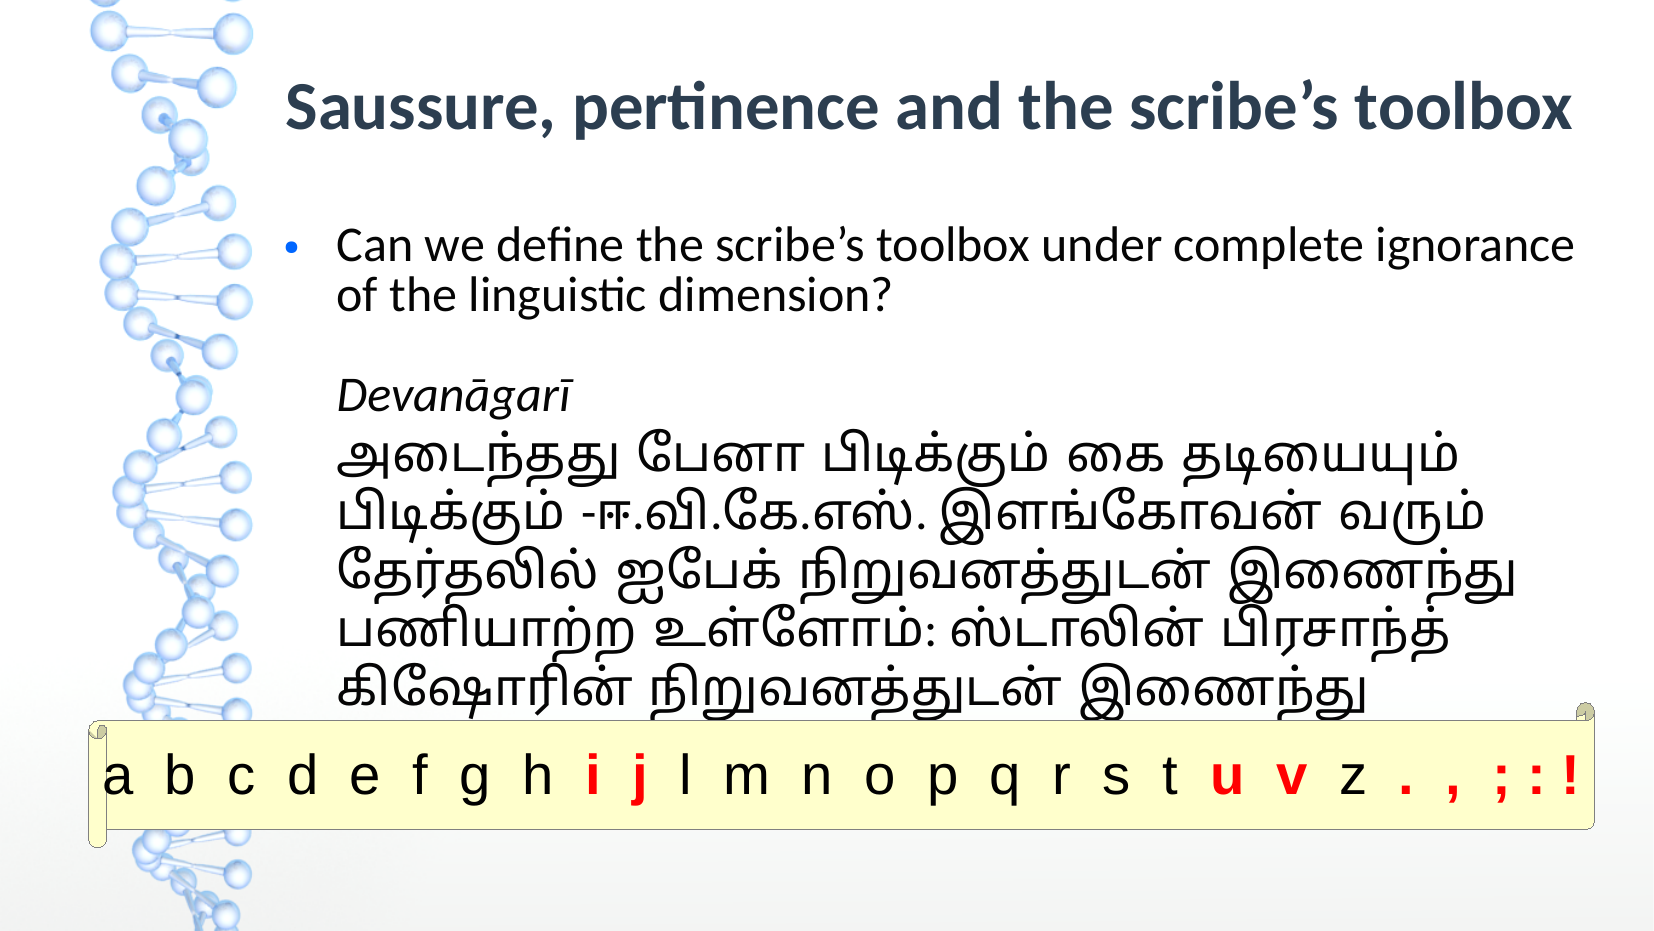

# Saussure, pertinence and the scribe’s toolbox
Can we define the scribe’s toolbox under complete ignorance of the linguistic dimension?
Devanāgarī
அடைந்தது பேனா பிடிக்கும் கை தடியையும் பிடிக்கும் -ஈ.வி.கே.எஸ். இளங்கோவன் வரும் தேர்தலில் ஐபேக் நிறுவனத்துடன் இணைந்து பணியாற்ற உள்ளோம்: ஸ்டாலின் பிரசாந்த் கிஷோரின் நிறுவனத்துடன் இணைந்து
a b c d e f g h i j l m n o p q r s t u v z . , ; : !